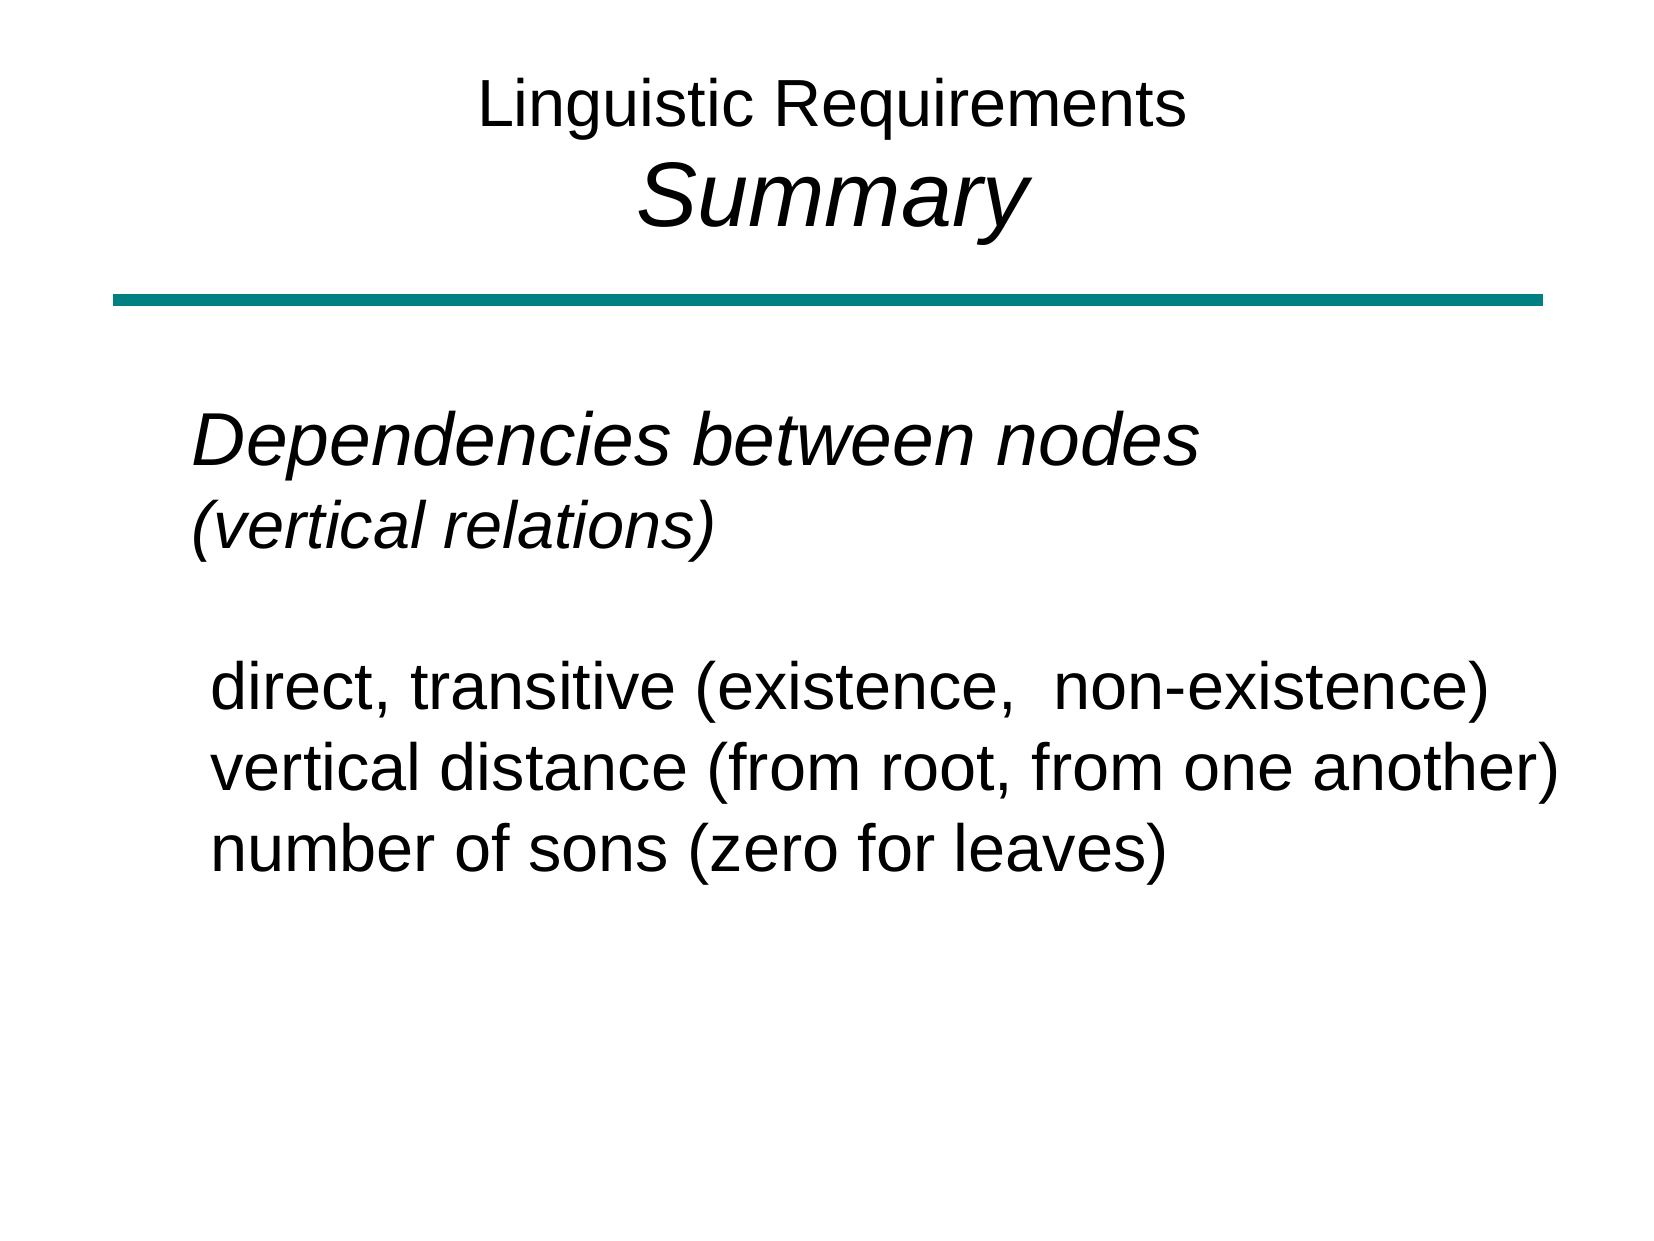

# Linguistic Requirements Summary
Dependencies between nodes
(vertical relations)
 direct, transitive (existence, non-existence)
 vertical distance (from root, from one another)
 number of sons (zero for leaves)